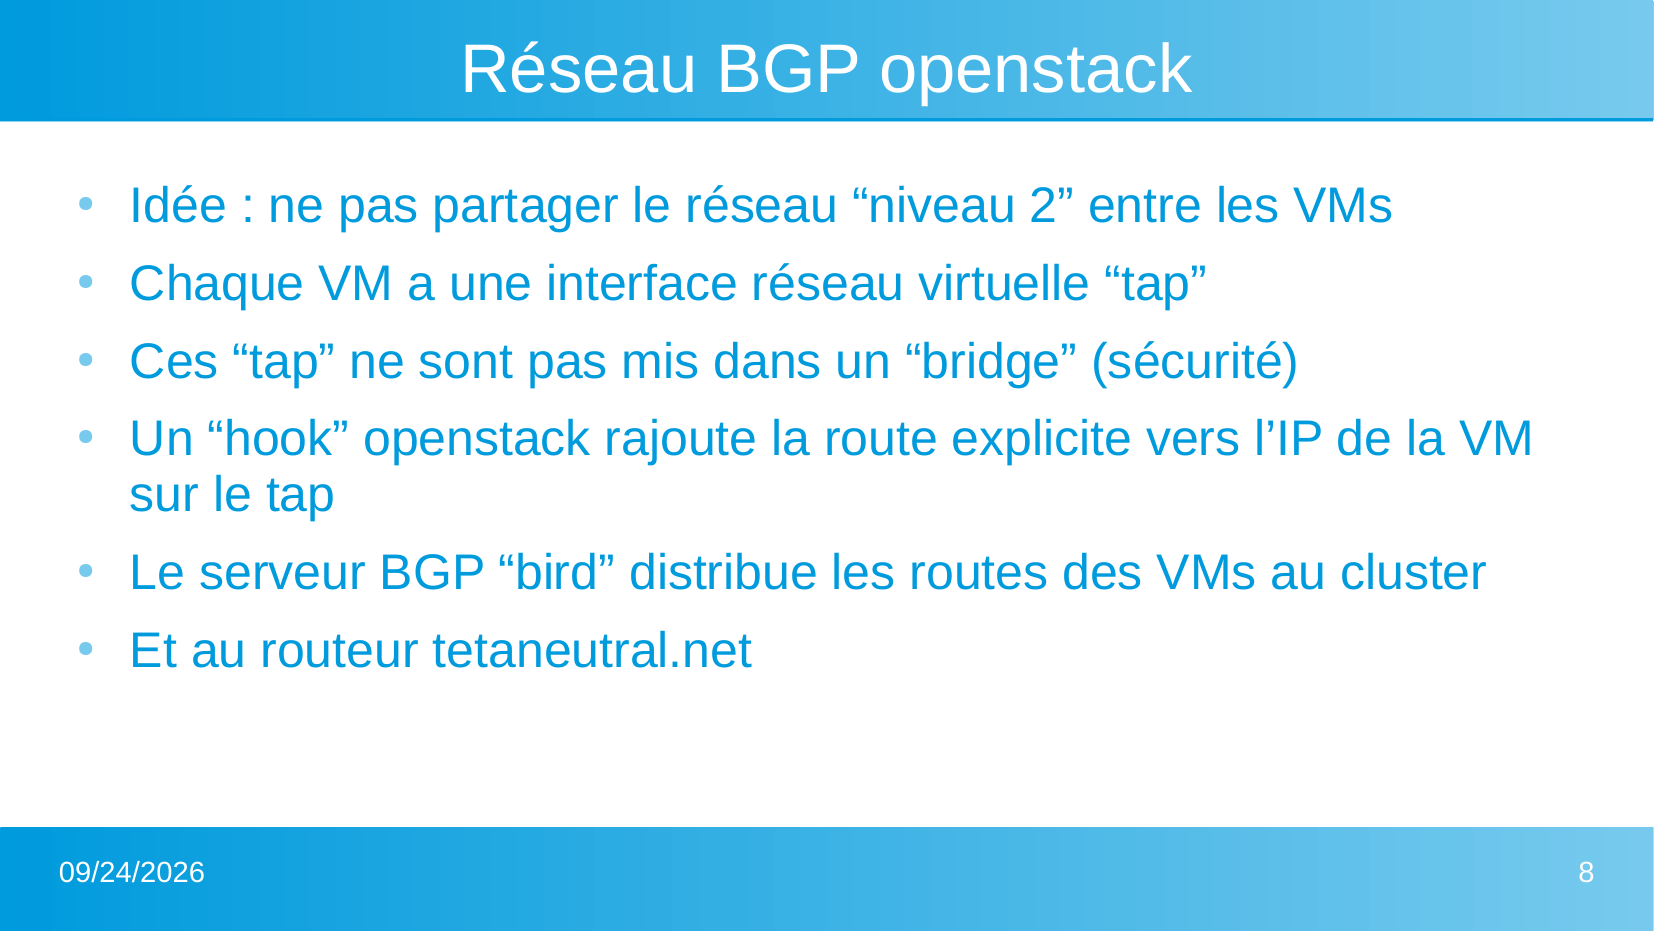

# Réseau BGP openstack
Idée : ne pas partager le réseau “niveau 2” entre les VMs
Chaque VM a une interface réseau virtuelle “tap”
Ces “tap” ne sont pas mis dans un “bridge” (sécurité)
Un “hook” openstack rajoute la route explicite vers l’IP de la VM sur le tap
Le serveur BGP “bird” distribue les routes des VMs au cluster
Et au routeur tetaneutral.net
8